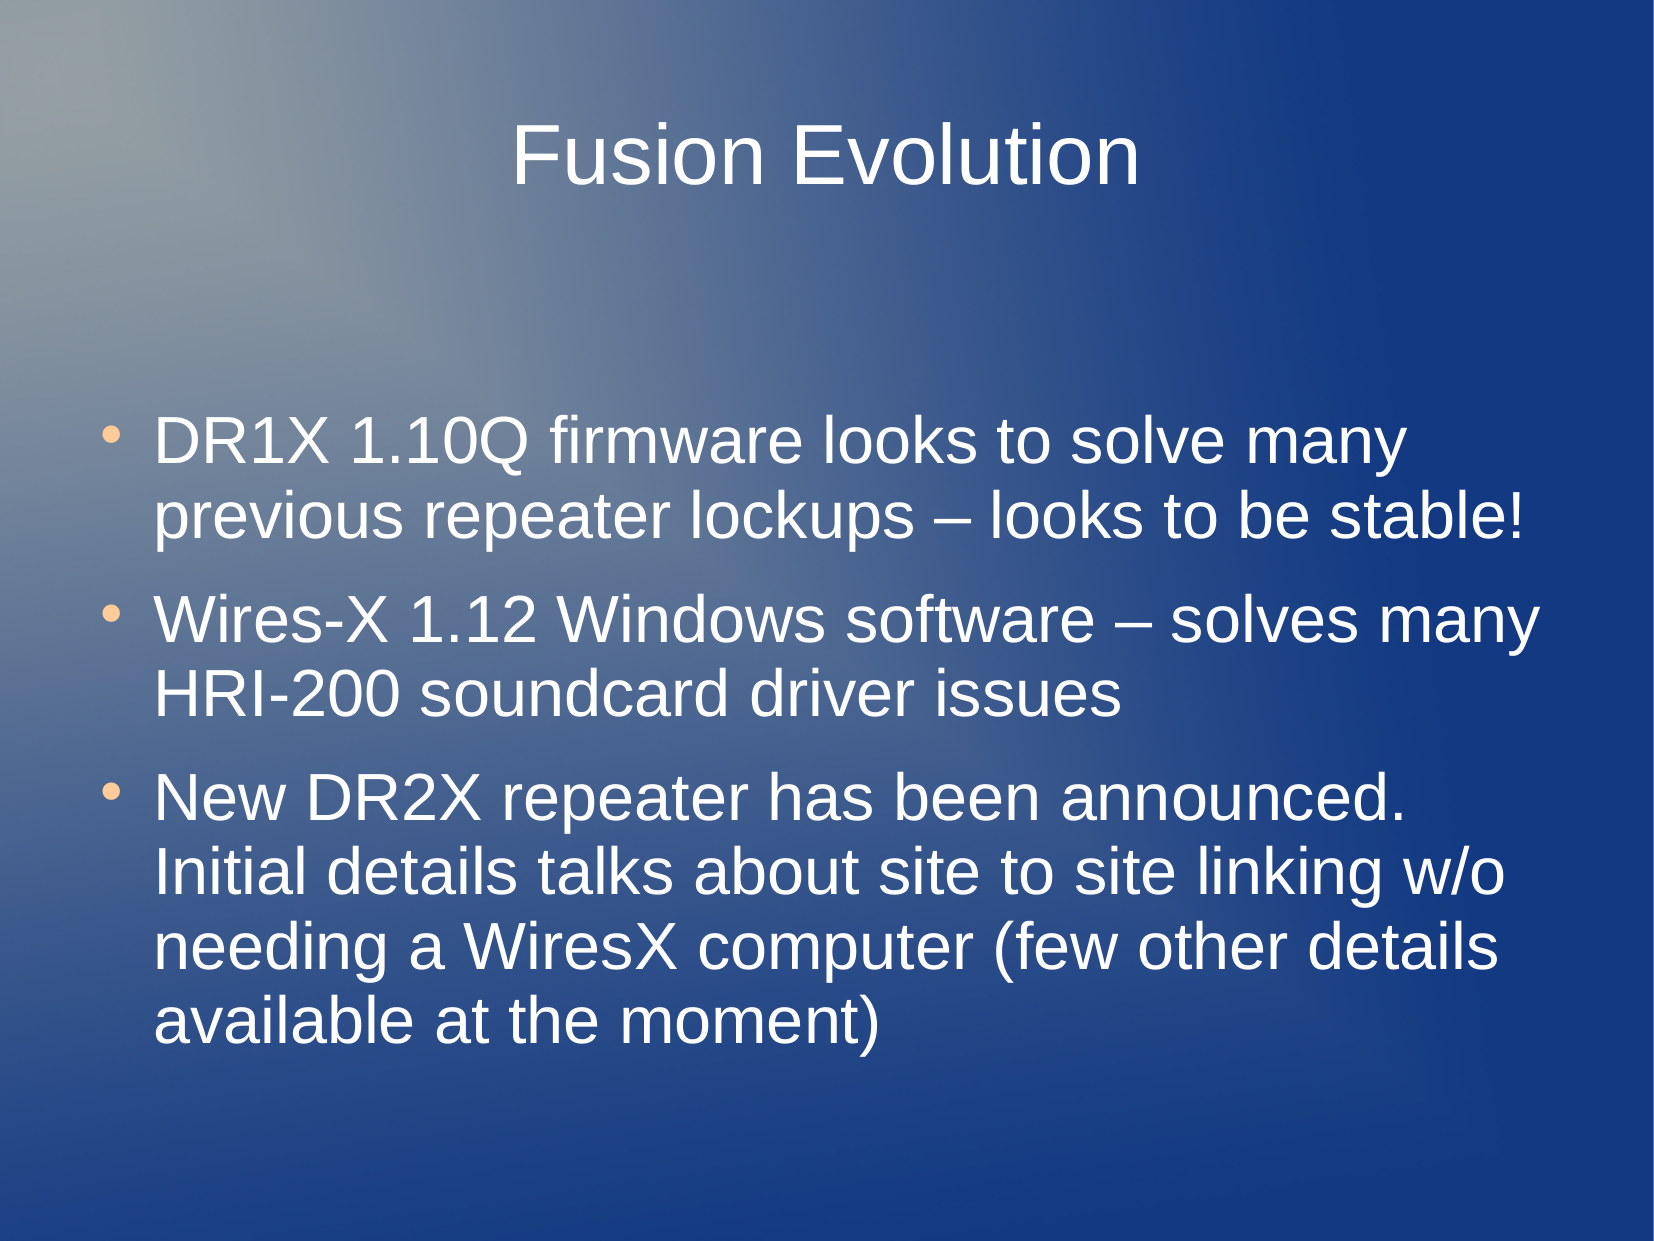

# Fusion Evolution
DR1X 1.10Q firmware looks to solve many previous repeater lockups – looks to be stable!
Wires-X 1.12 Windows software – solves many HRI-200 soundcard driver issues
New DR2X repeater has been announced. Initial details talks about site to site linking w/o needing a WiresX computer (few other details available at the moment)